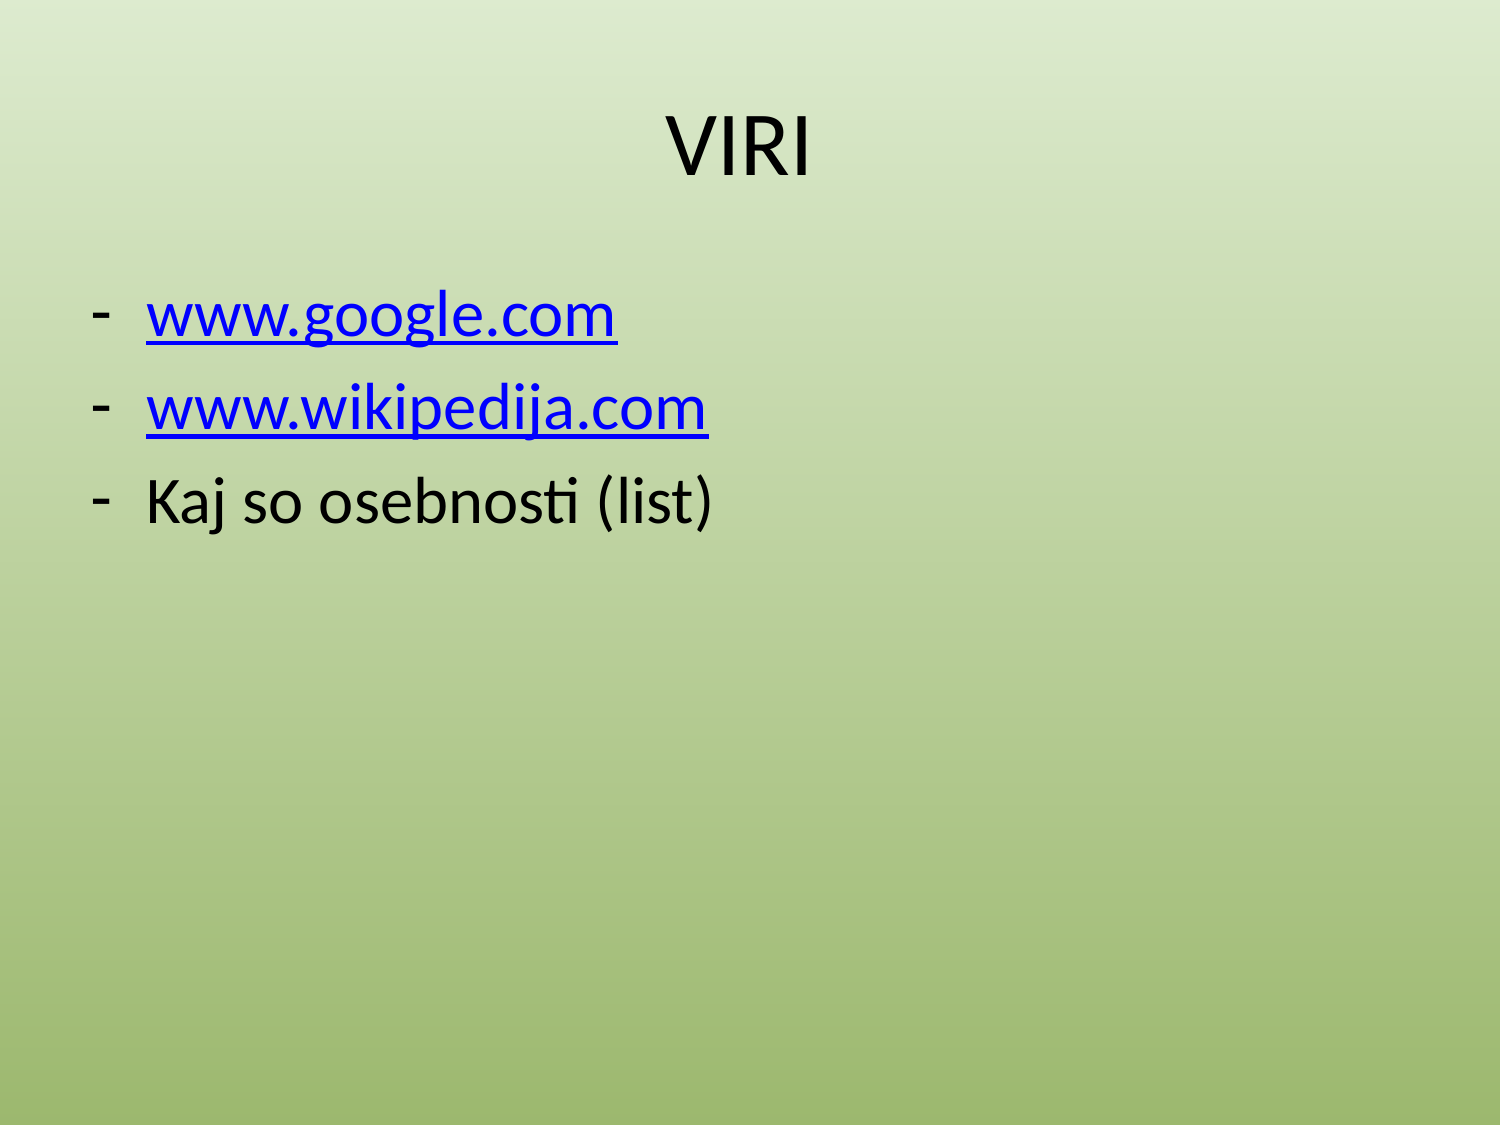

# VIRI
www.google.com
www.wikipedija.com
Kaj so osebnosti (list)